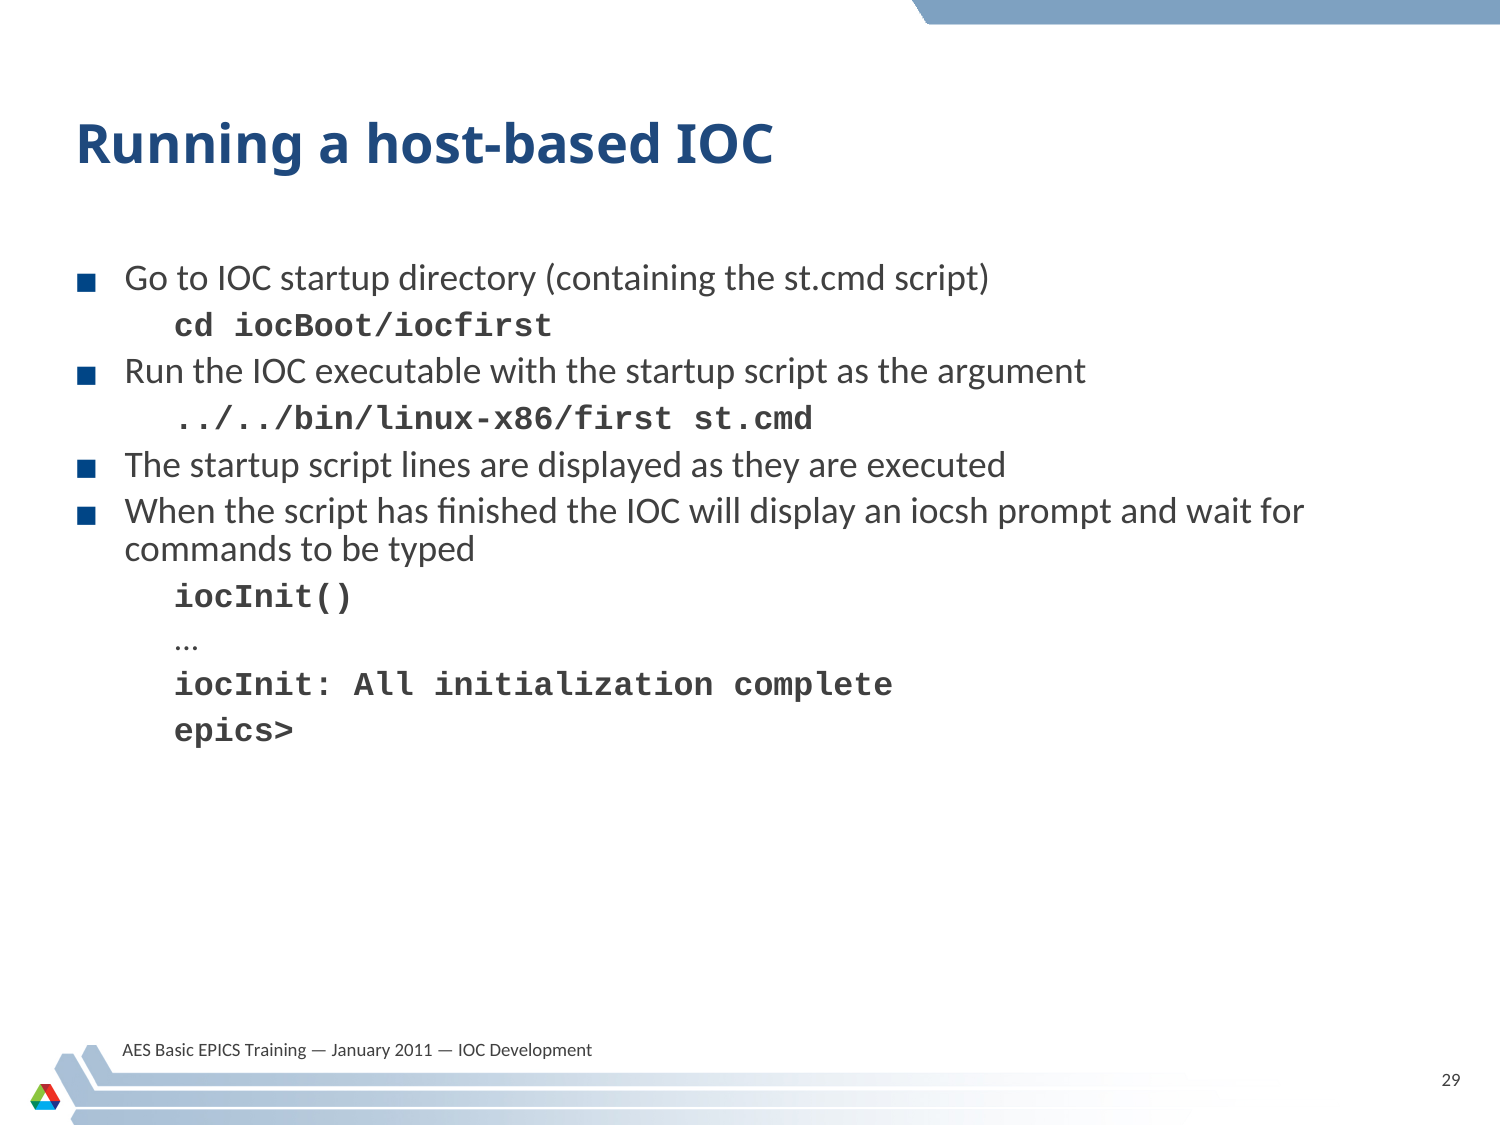

# Running a host-based IOC
Go to IOC startup directory (containing the st.cmd script)
cd iocBoot/iocfirst
Run the IOC executable with the startup script as the argument
../../bin/linux-x86/first st.cmd
The startup script lines are displayed as they are executed
When the script has finished the IOC will display an iocsh prompt and wait for commands to be typed
iocInit()
...
iocInit: All initialization complete
epics>
AES Basic EPICS Training — January 2011 — IOC Development
29